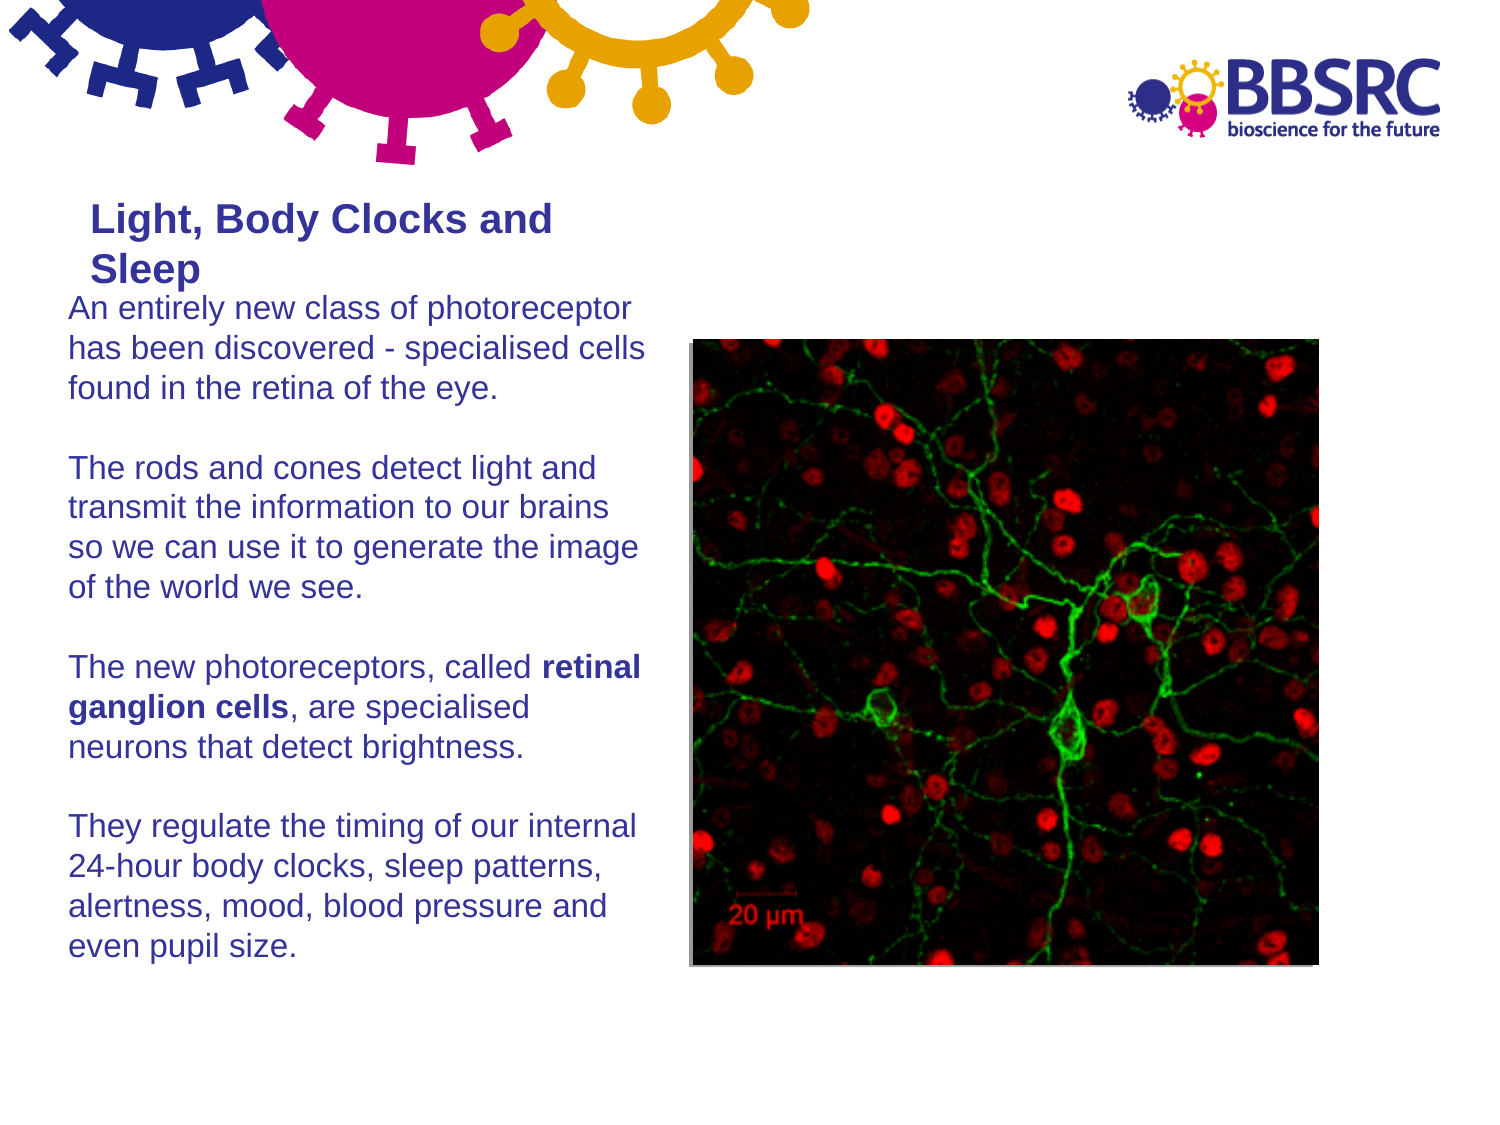

# Light, Body Clocks and Sleep
An entirely new class of photoreceptor has been discovered - specialised cells found in the retina of the eye.
The rods and cones detect light and transmit the information to our brains so we can use it to generate the image of the world we see.
The new photoreceptors, called retinal ganglion cells, are specialised neurons that detect brightness.
They regulate the timing of our internal 24-hour body clocks, sleep patterns, alertness, mood, blood pressure and even pupil size.